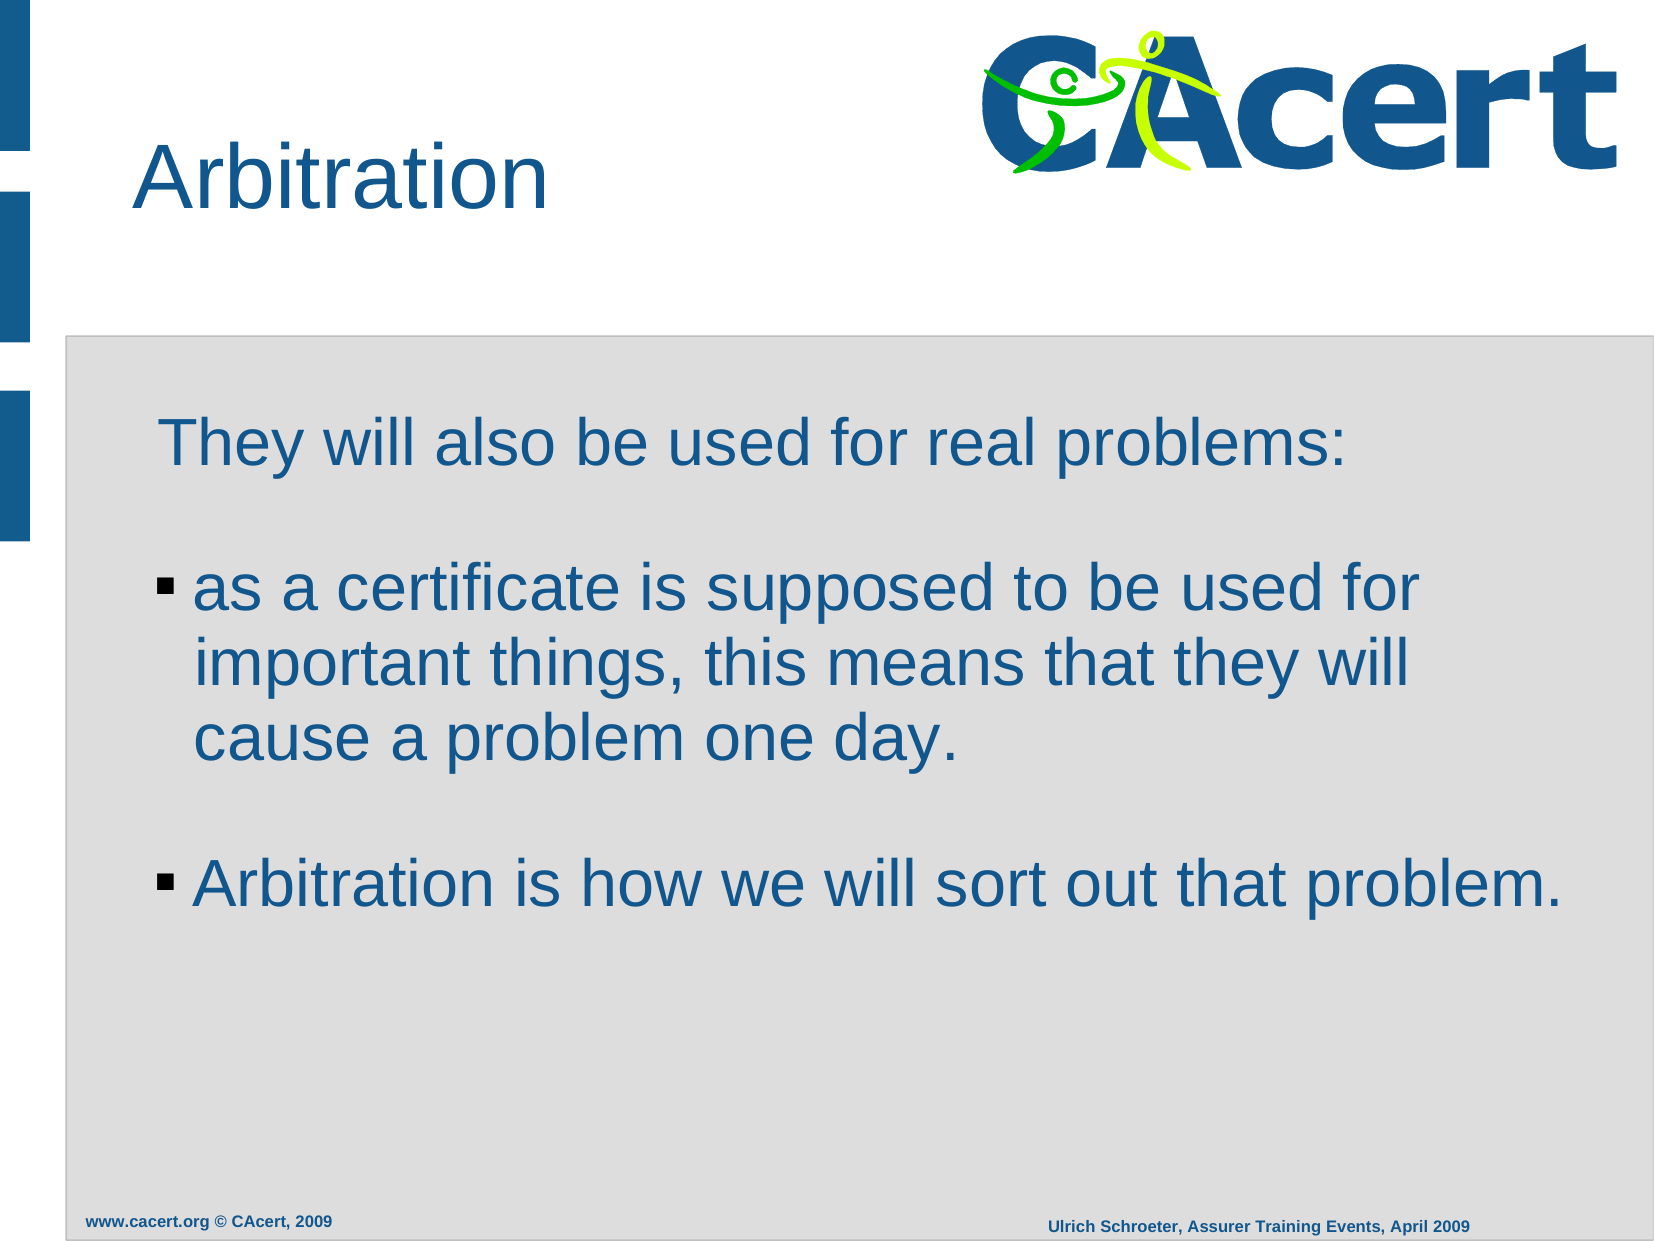

Arbitration
They will also be used for real problems:
 as a certificate is supposed to be used for
 important things, this means that they will
 cause a problem one day.
 Arbitration is how we will sort out that problem.